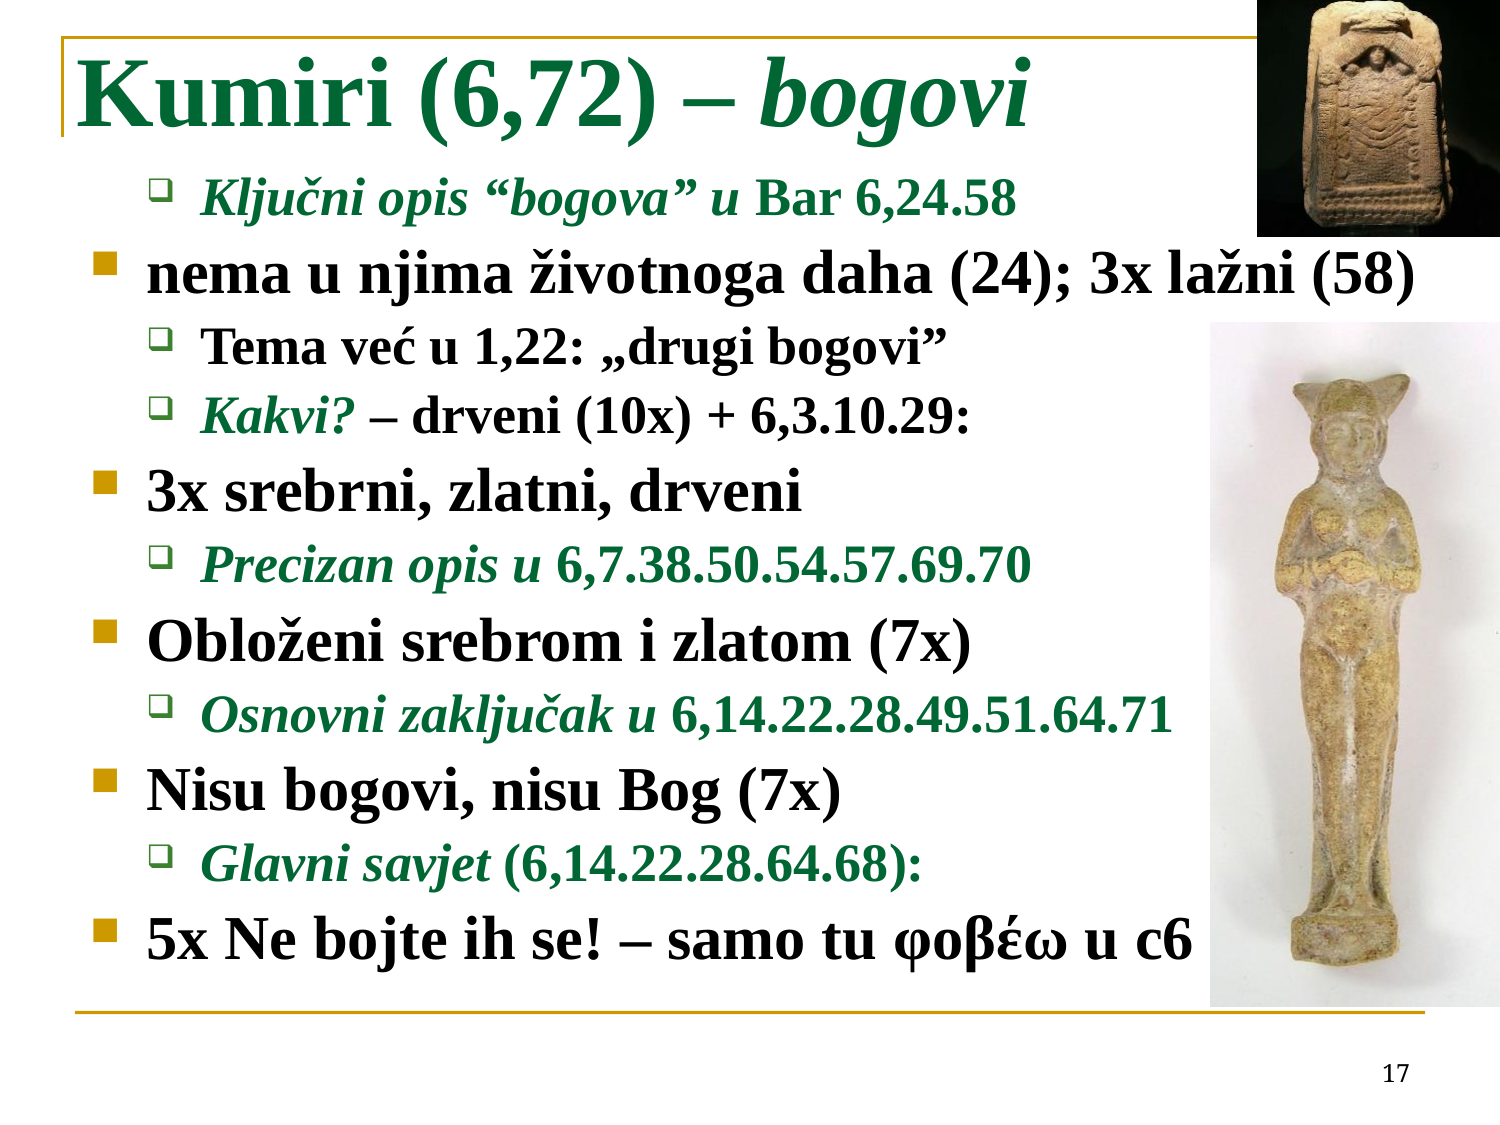

# Kumiri (6,72) – bogovi
Ključni opis “bogova” u Bar 6,24.58
nema u njima životnoga daha (24); 3x lažni (58)
Tema već u 1,22: „drugi bogovi”
Kakvi? – drveni (10x) + 6,3.10.29:
3x srebrni, zlatni, drveni
Precizan opis u 6,7.38.50.54.57.69.70
Obloženi srebrom i zlatom (7x)
Osnovni zaključak u 6,14.22.28.49.51.64.71
Nisu bogovi, nisu Bog (7x)
Glavni savjet (6,14.22.28.64.68):
5x Ne bojte ih se! – samo tu φοβέω u c6